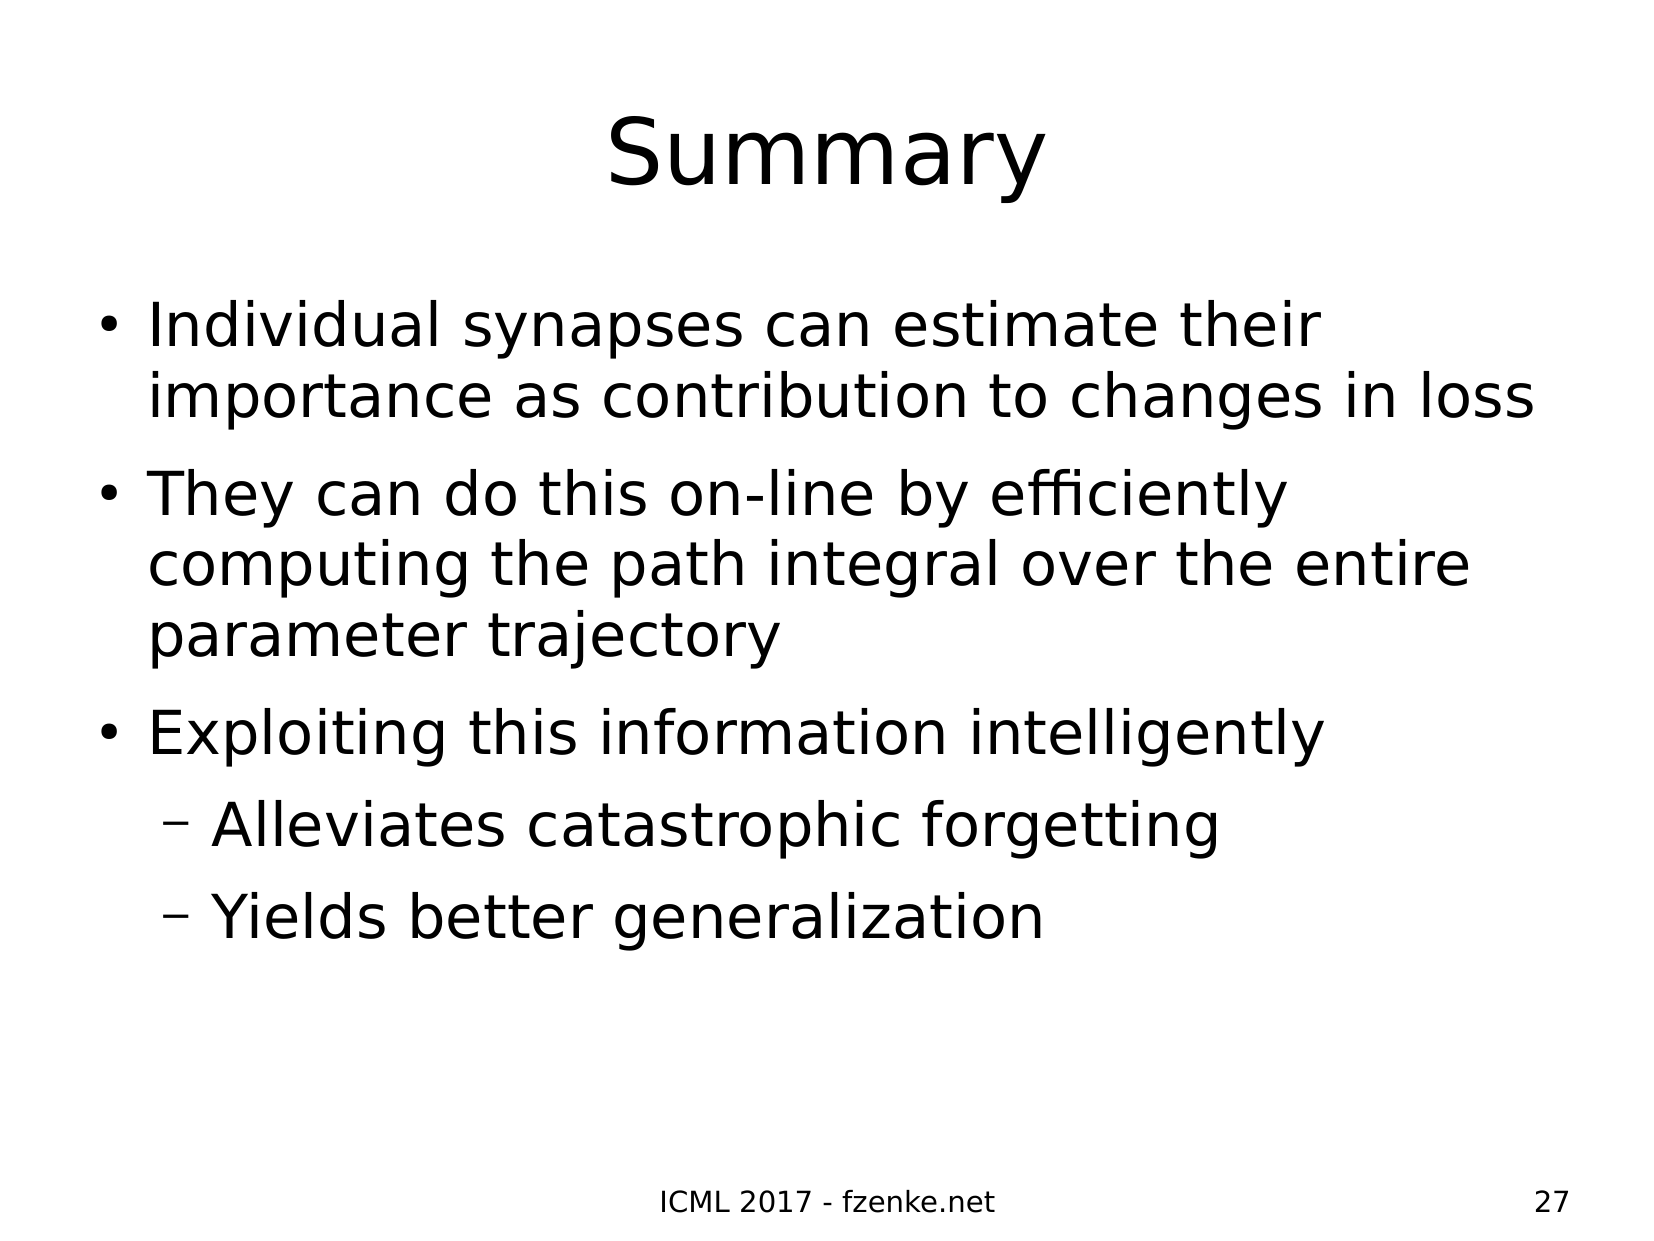

# Summary
Individual synapses can estimate their importance as contribution to changes in loss
They can do this on-line by efficiently computing the path integral over the entire parameter trajectory
Exploiting this information intelligently
Alleviates catastrophic forgetting
Yields better generalization
ICML 2017 - fzenke.net
27